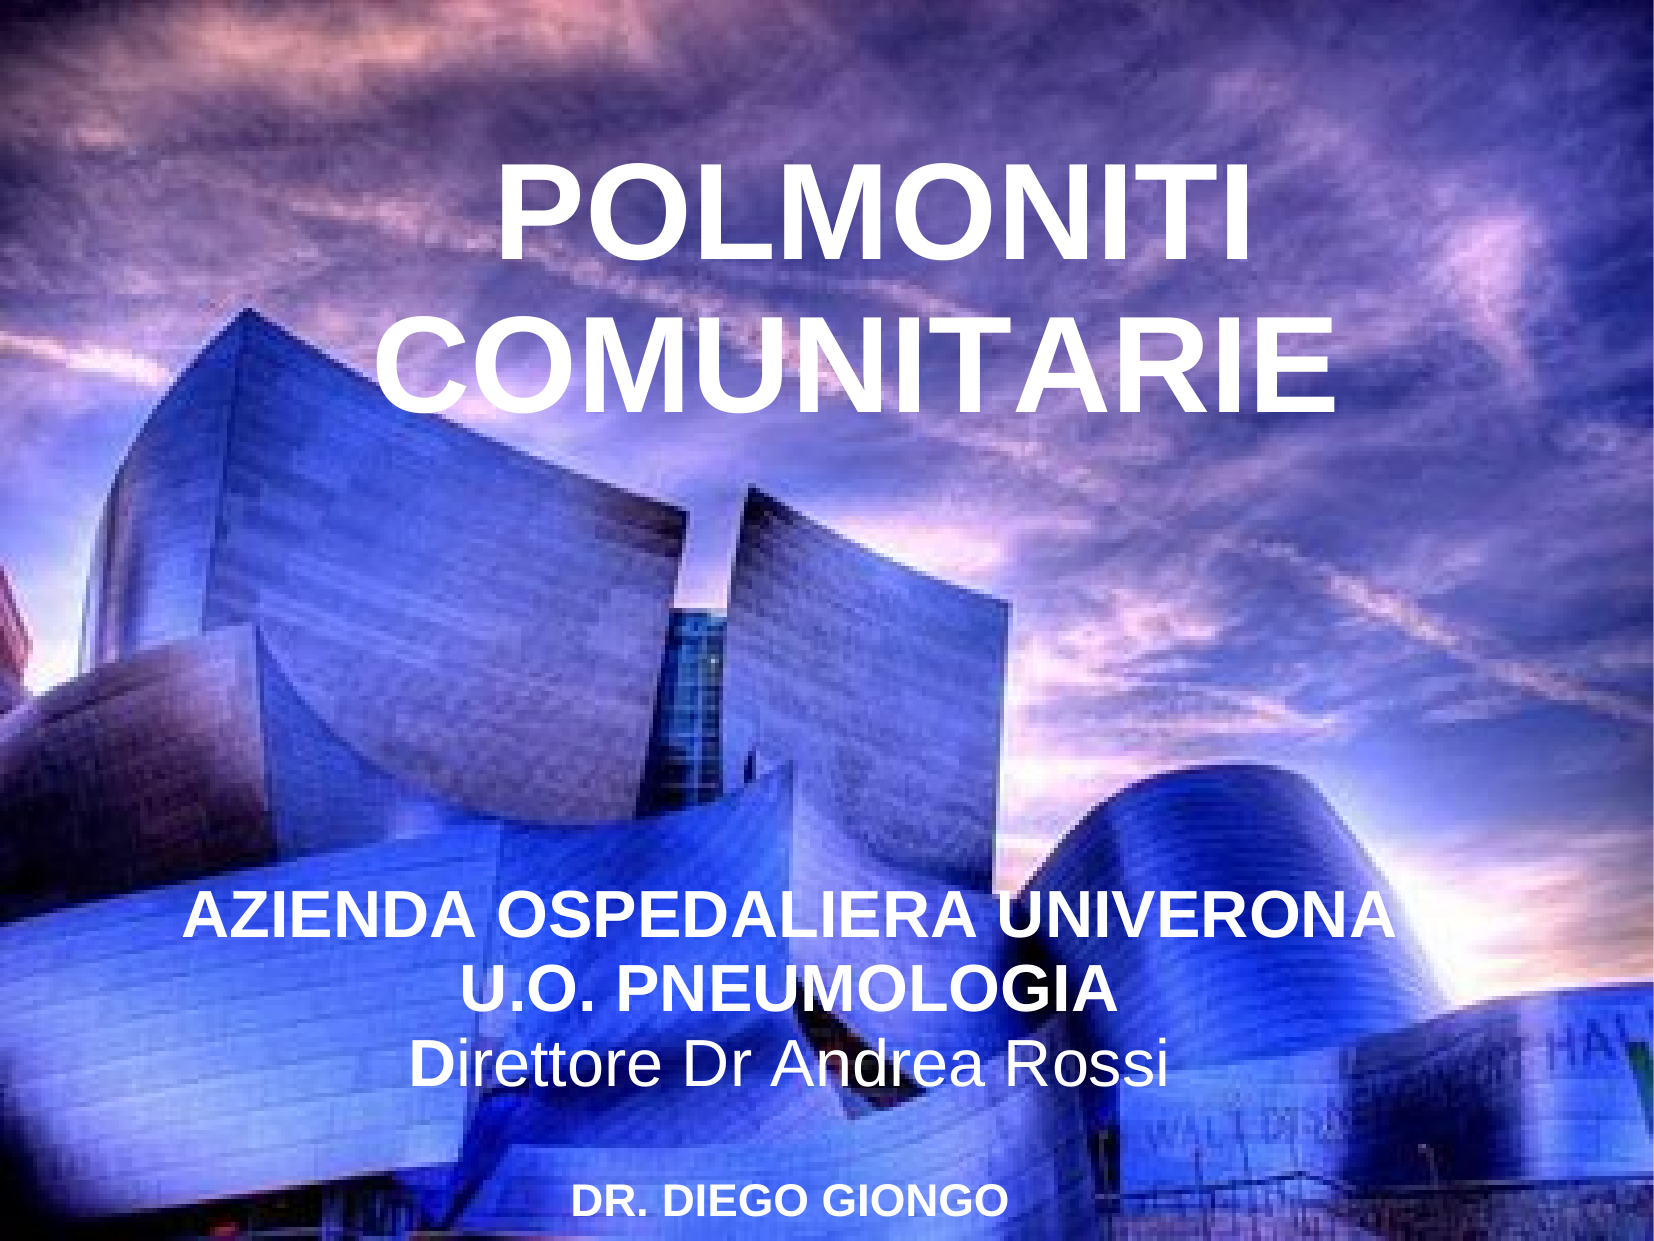

POLMONITI COMUNITARIE
# AZIENDA OSPEDALIERA UNIVERONA U.O. PNEUMOLOGIA Direttore Dr Andrea Rossi DR. DIEGO GIONGO